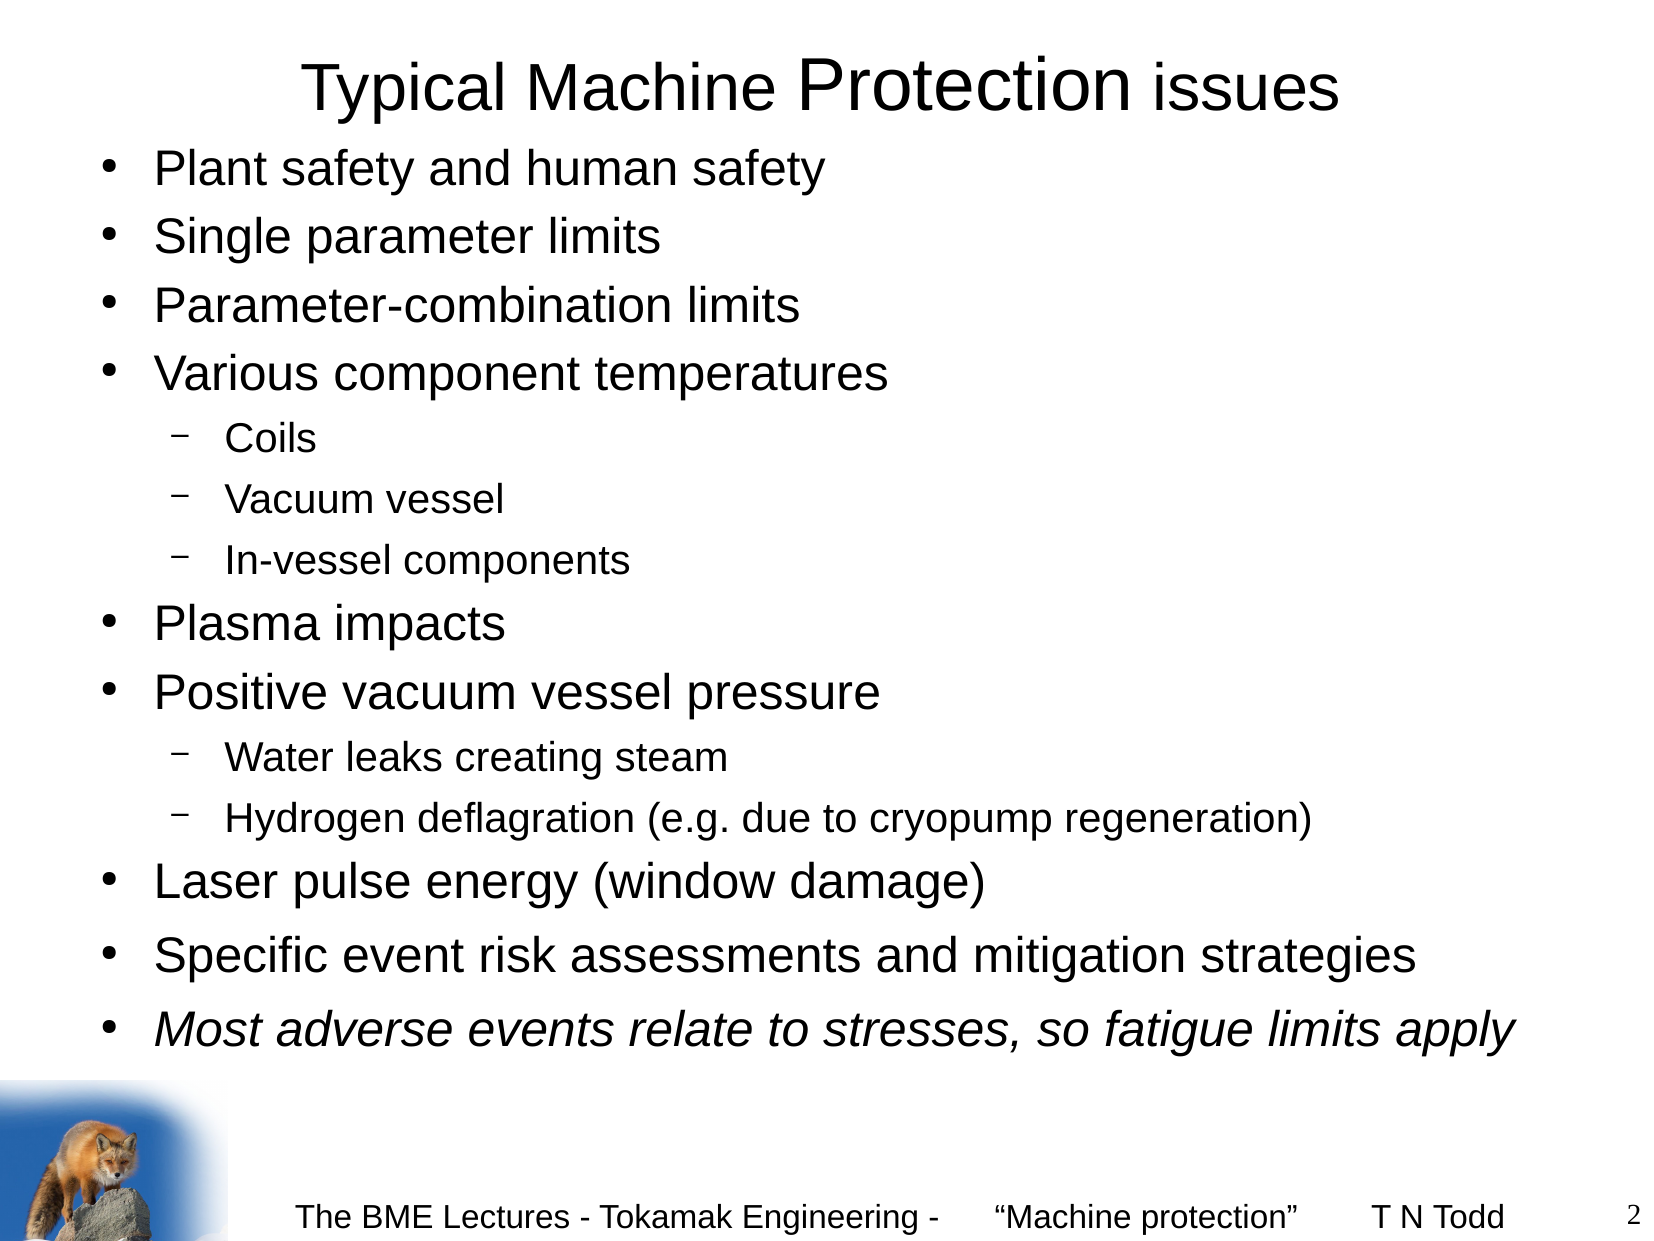

# Typical Machine Protection issues
Plant safety and human safety
Single parameter limits
Parameter-combination limits
Various component temperatures
Coils
Vacuum vessel
In-vessel components
Plasma impacts
Positive vacuum vessel pressure
Water leaks creating steam
Hydrogen deflagration (e.g. due to cryopump regeneration)
Laser pulse energy (window damage)
Specific event risk assessments and mitigation strategies
Most adverse events relate to stresses, so fatigue limits apply
2